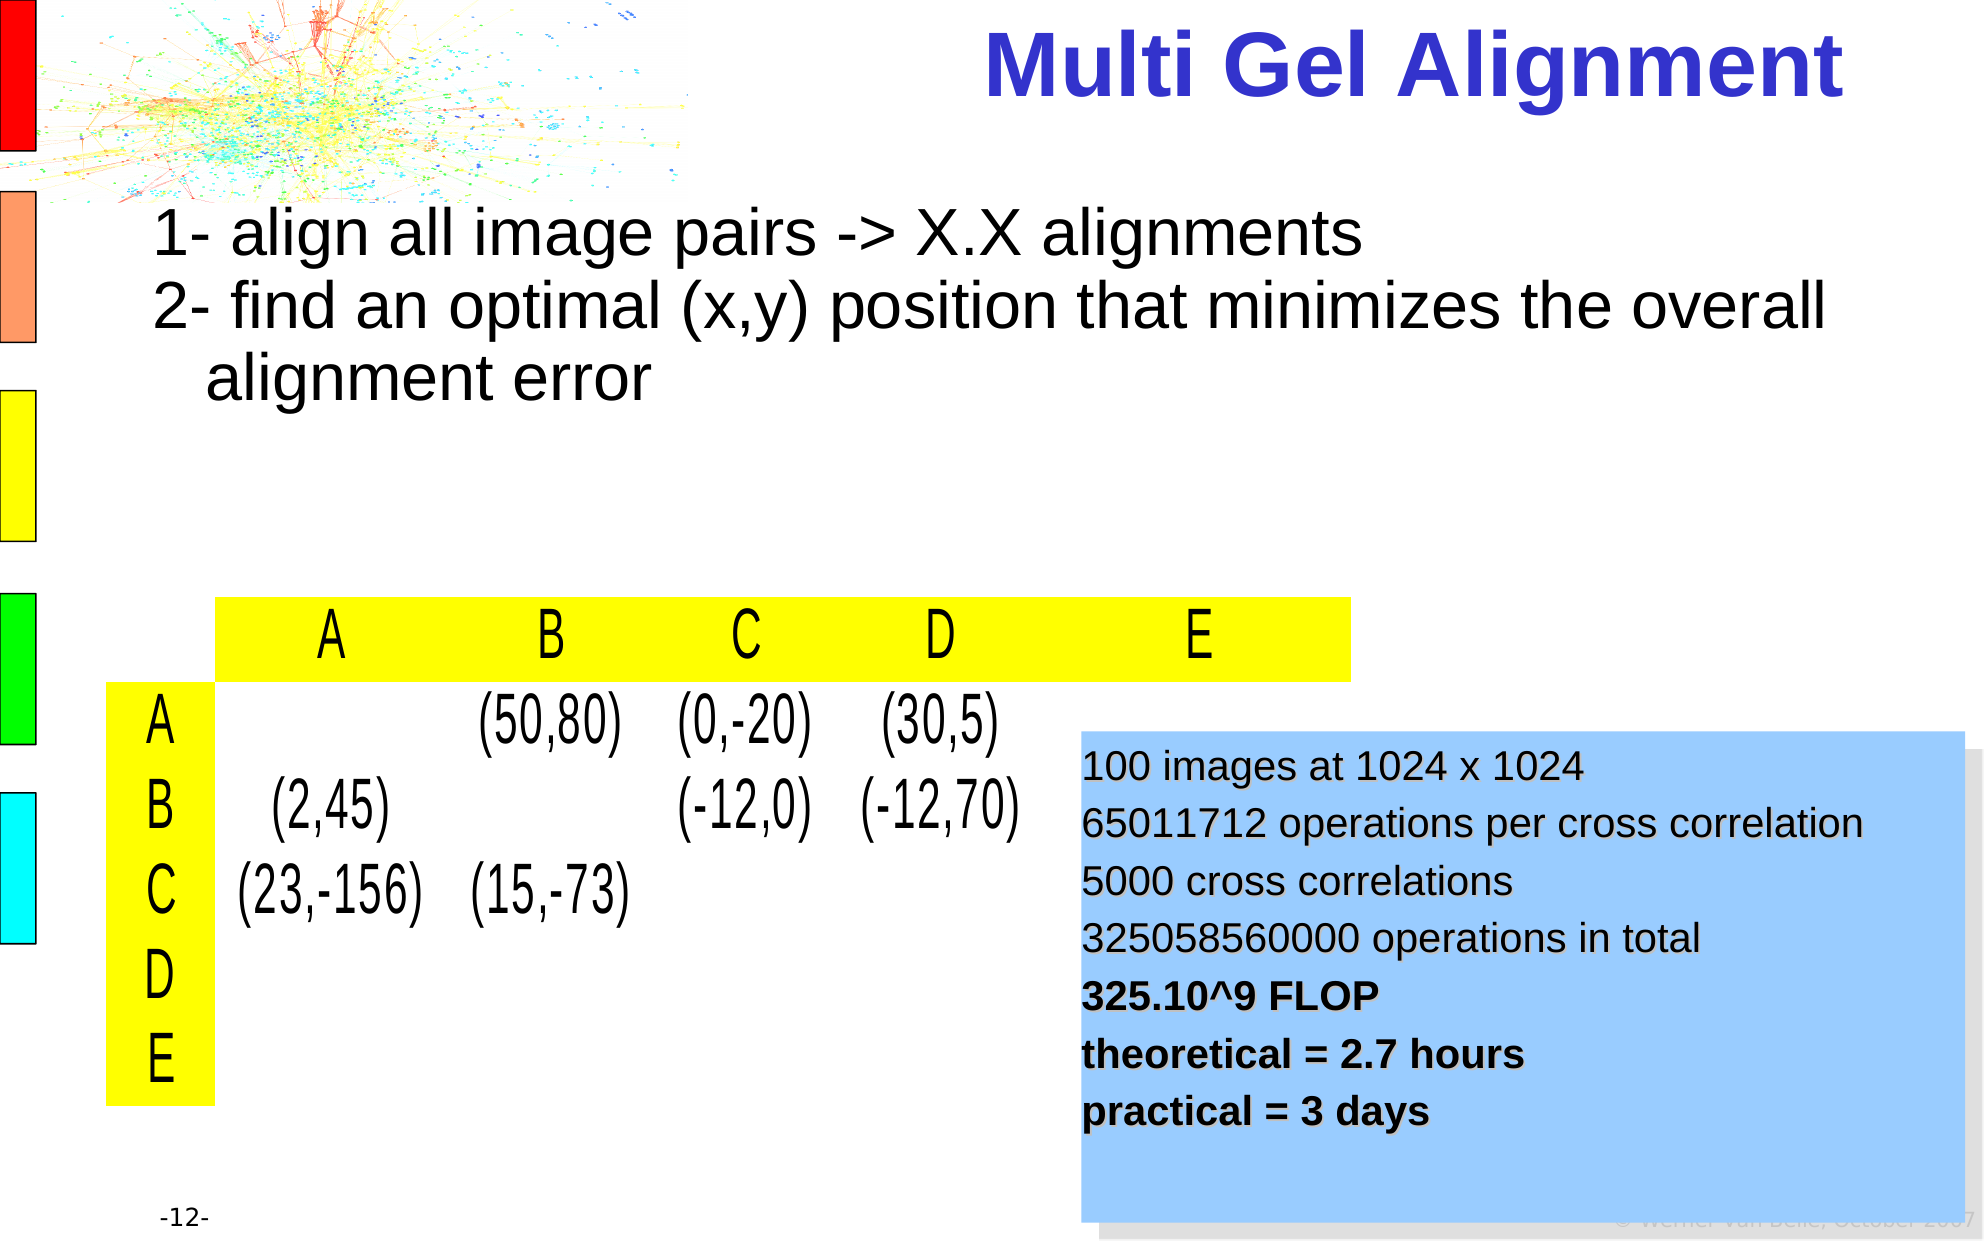

# Multi Gel Alignment
1- align all image pairs -> X.X alignments
2- find an optimal (x,y) position that minimizes the overall alignment error
100 images at 1024 x 1024
65011712 operations per cross correlation
5000 cross correlations
325058560000 operations in total
325.10^9 FLOP
theoretical = 2.7 hours
practical = 3 days